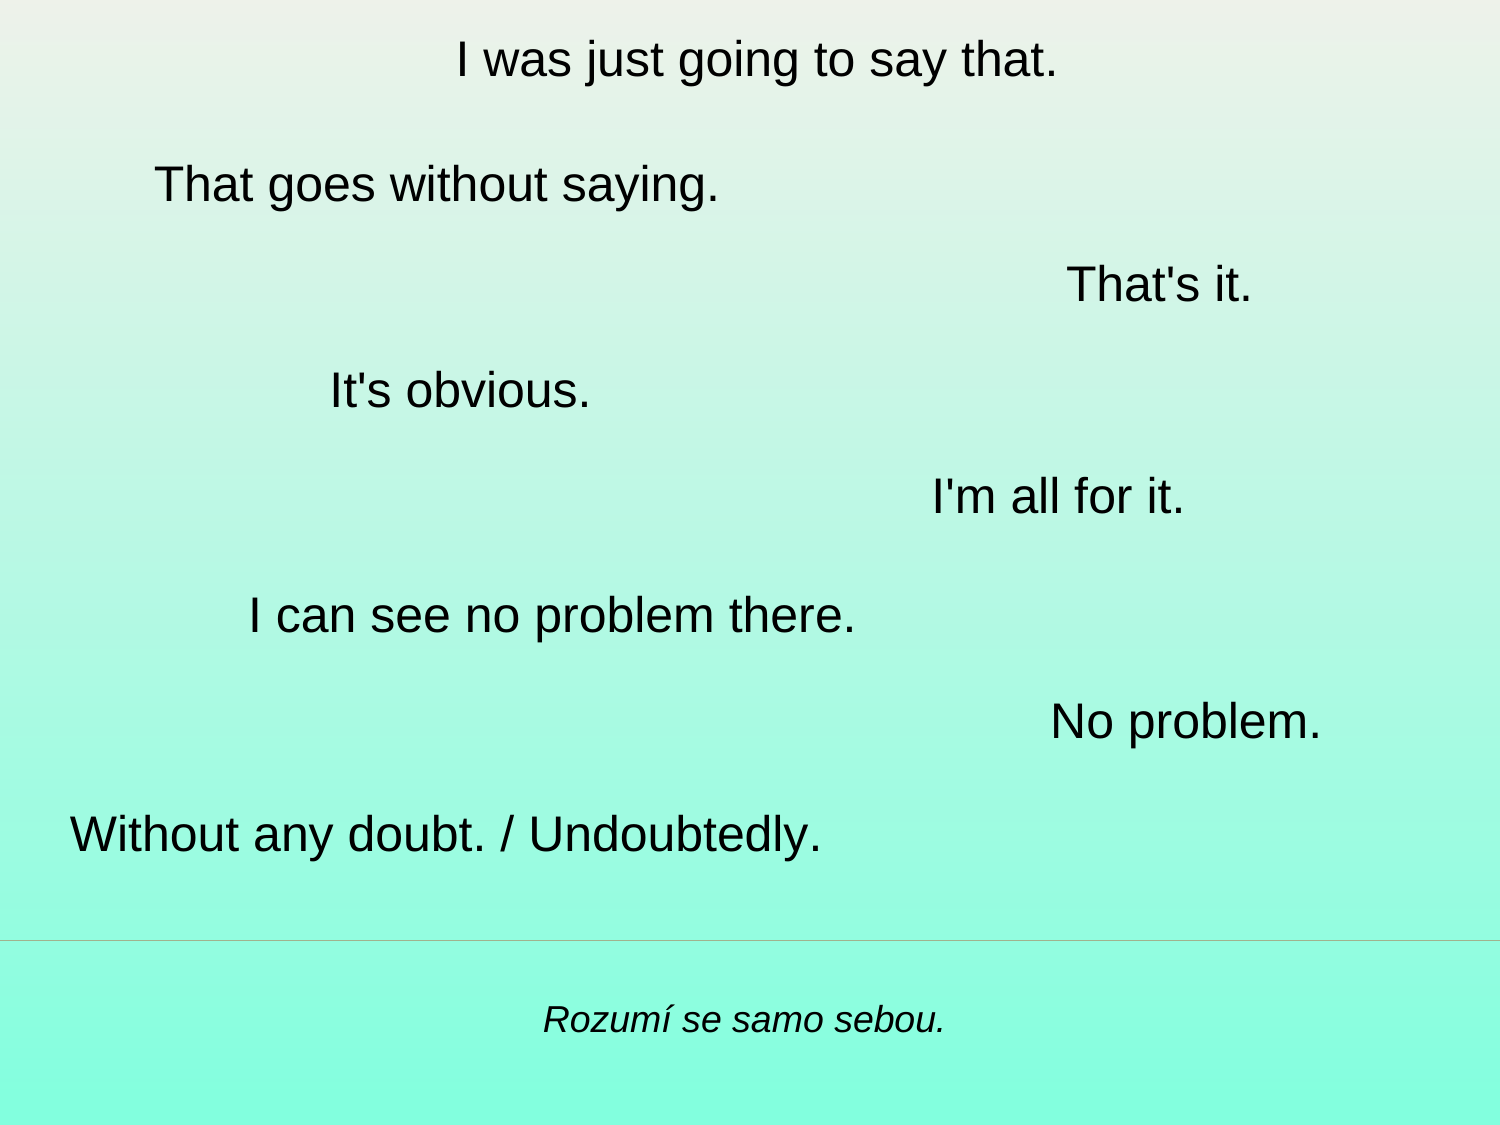

I was just going to say that.
That goes without saying.
That's it.
It's obvious.
I'm all for it.
I can see no problem there.
No problem.
Without any doubt. / Undoubtedly.
Rozumí se samo sebou.